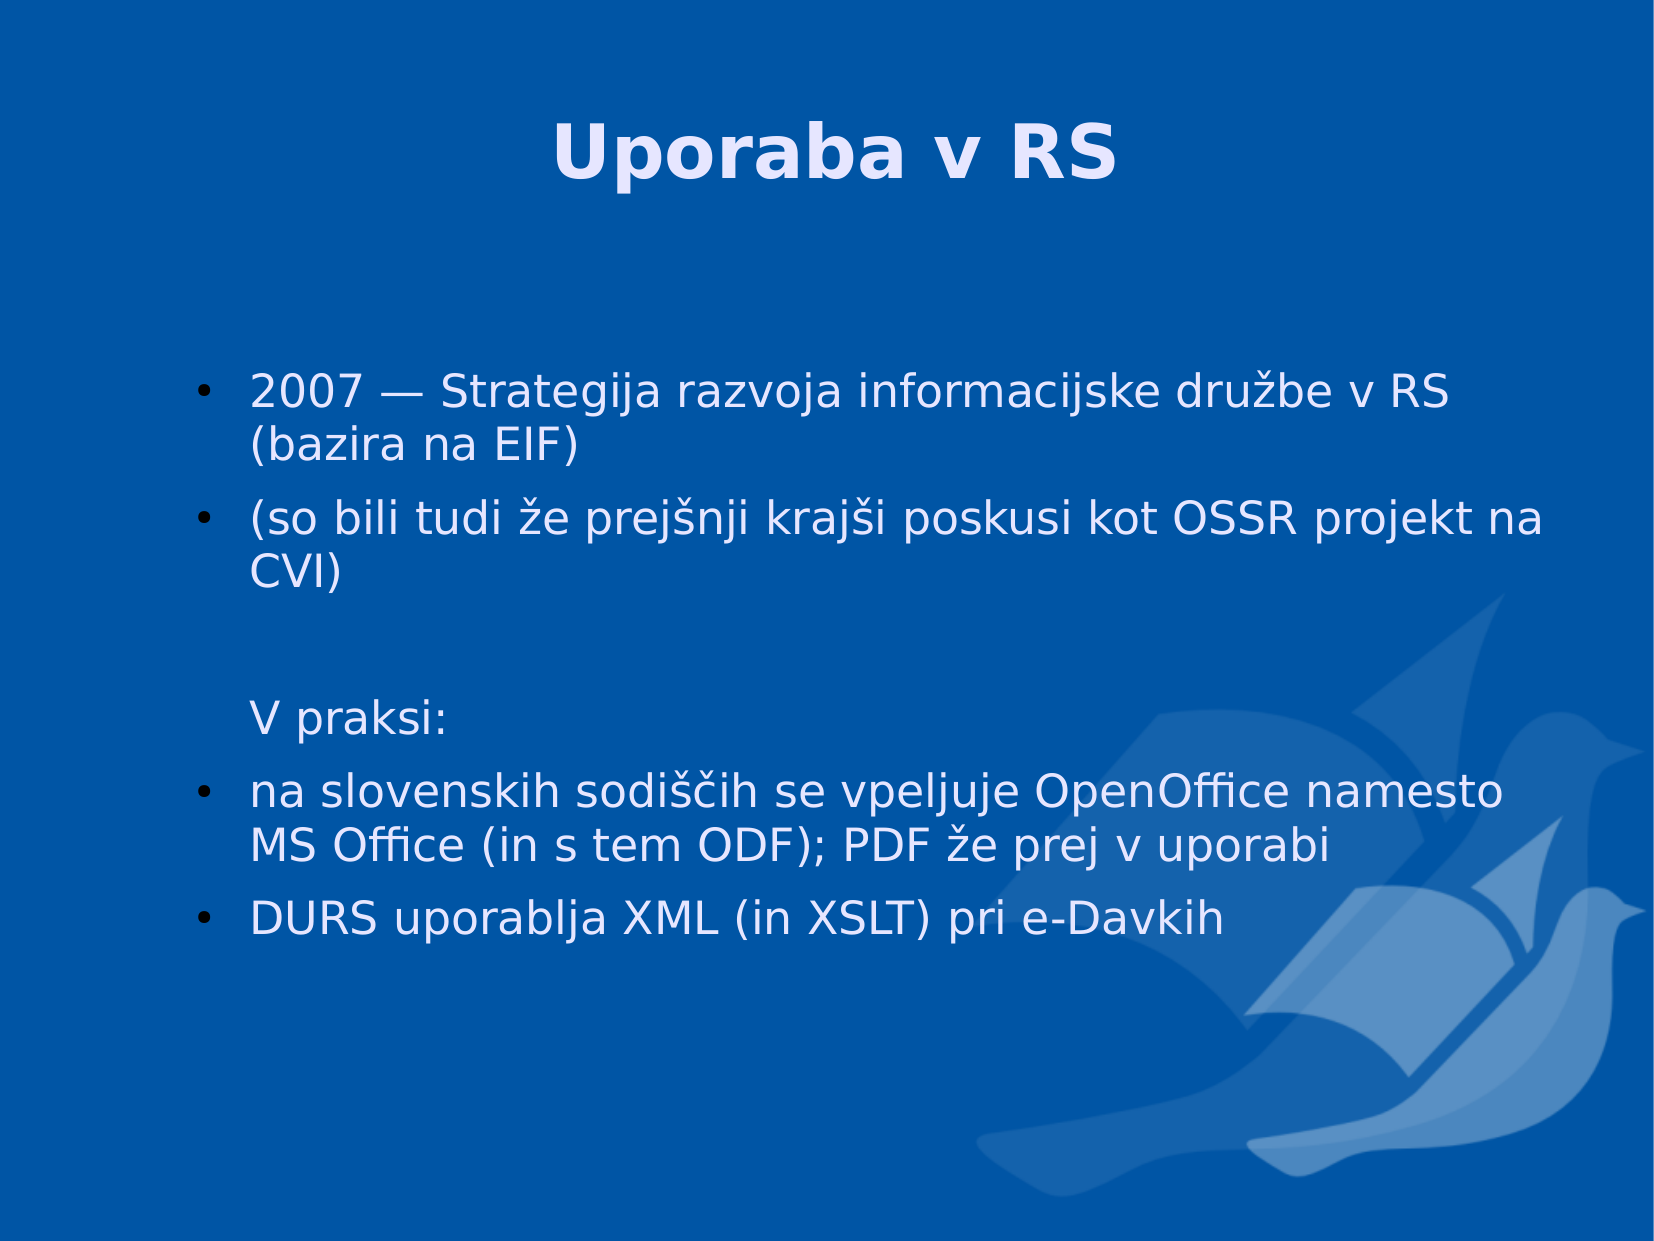

# Uporaba v RS
2007 — Strategija razvoja informacijske družbe v RS (bazira na EIF)
(so bili tudi že prejšnji krajši poskusi kot OSSR projekt na CVI)
V praksi:
na slovenskih sodiščih se vpeljuje OpenOffice namesto MS Office (in s tem ODF); PDF že prej v uporabi
DURS uporablja XML (in XSLT) pri e-Davkih